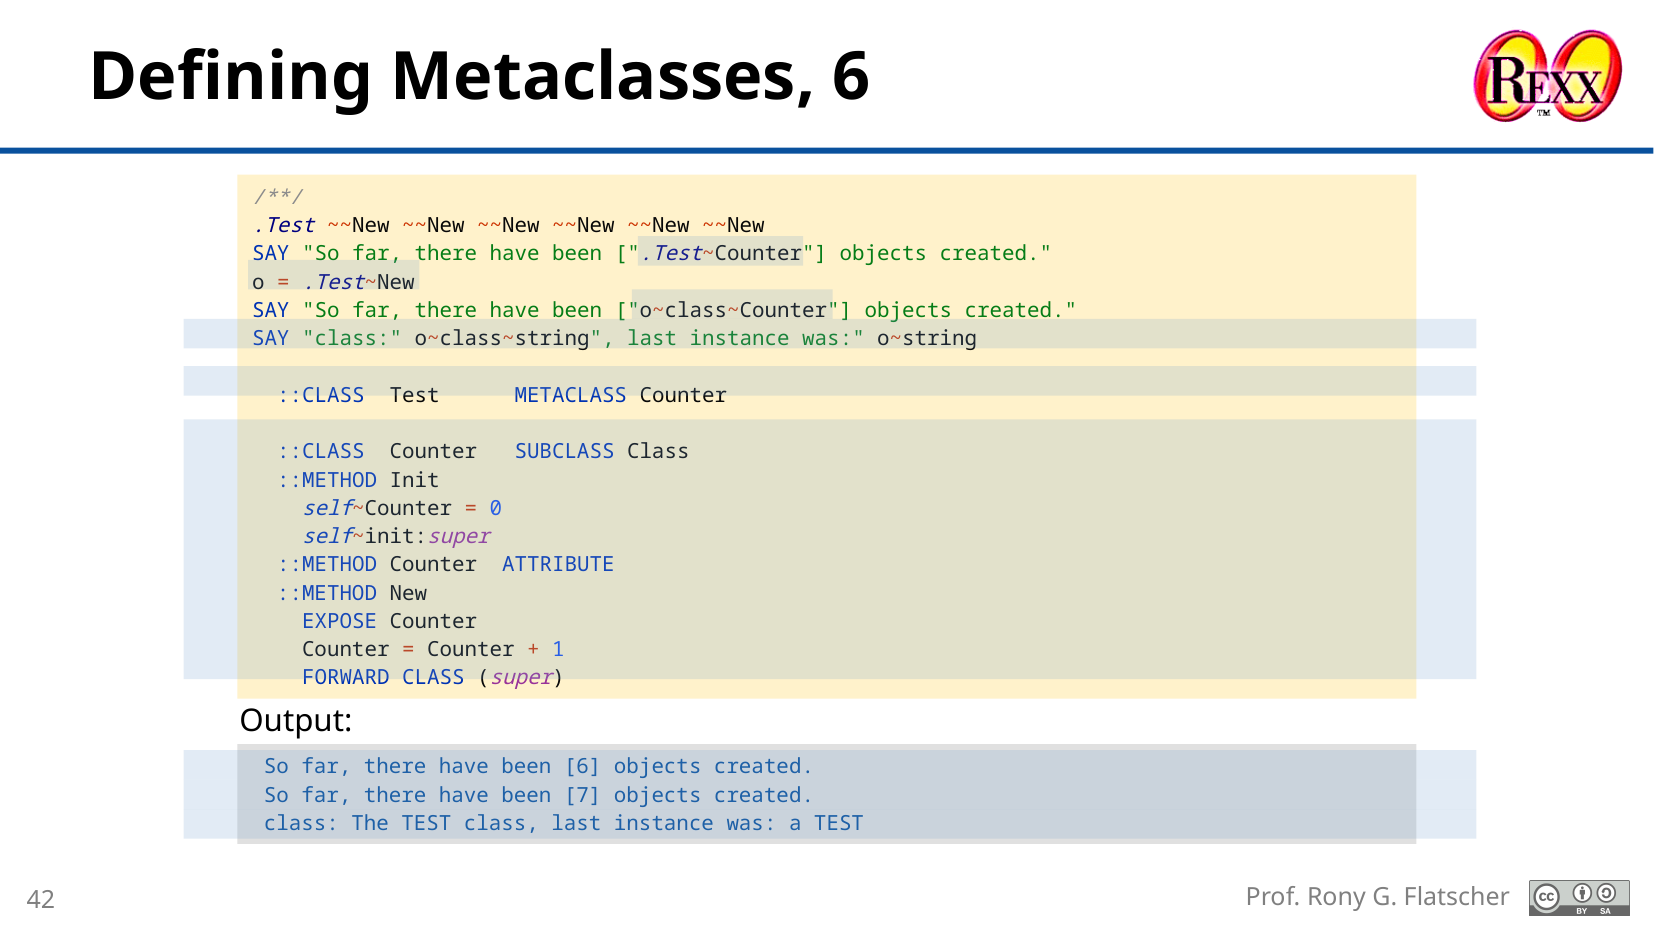

# Defining Metaclasses, 6
/**/
.Test ~~New ~~New ~~New ~~New ~~New ~~New
SAY "So far, there have been [".Test~Counter"] objects created."
o = .Test~New
SAY "So far, there have been ["o~class~Counter"] objects created."
SAY "class:" o~class~string", last instance was:" o~string
 ::CLASS Test METACLASS Counter
 ::CLASS Counter SUBCLASS Class
 ::METHOD Init
 self~Counter = 0
 self~init:super
 ::METHOD Counter ATTRIBUTE
 ::METHOD New
 EXPOSE Counter
 Counter = Counter + 1
 FORWARD CLASS (super)
Output:
So far, there have been [6] objects created.
So far, there have been [7] objects created.
class: The TEST class, last instance was: a TEST